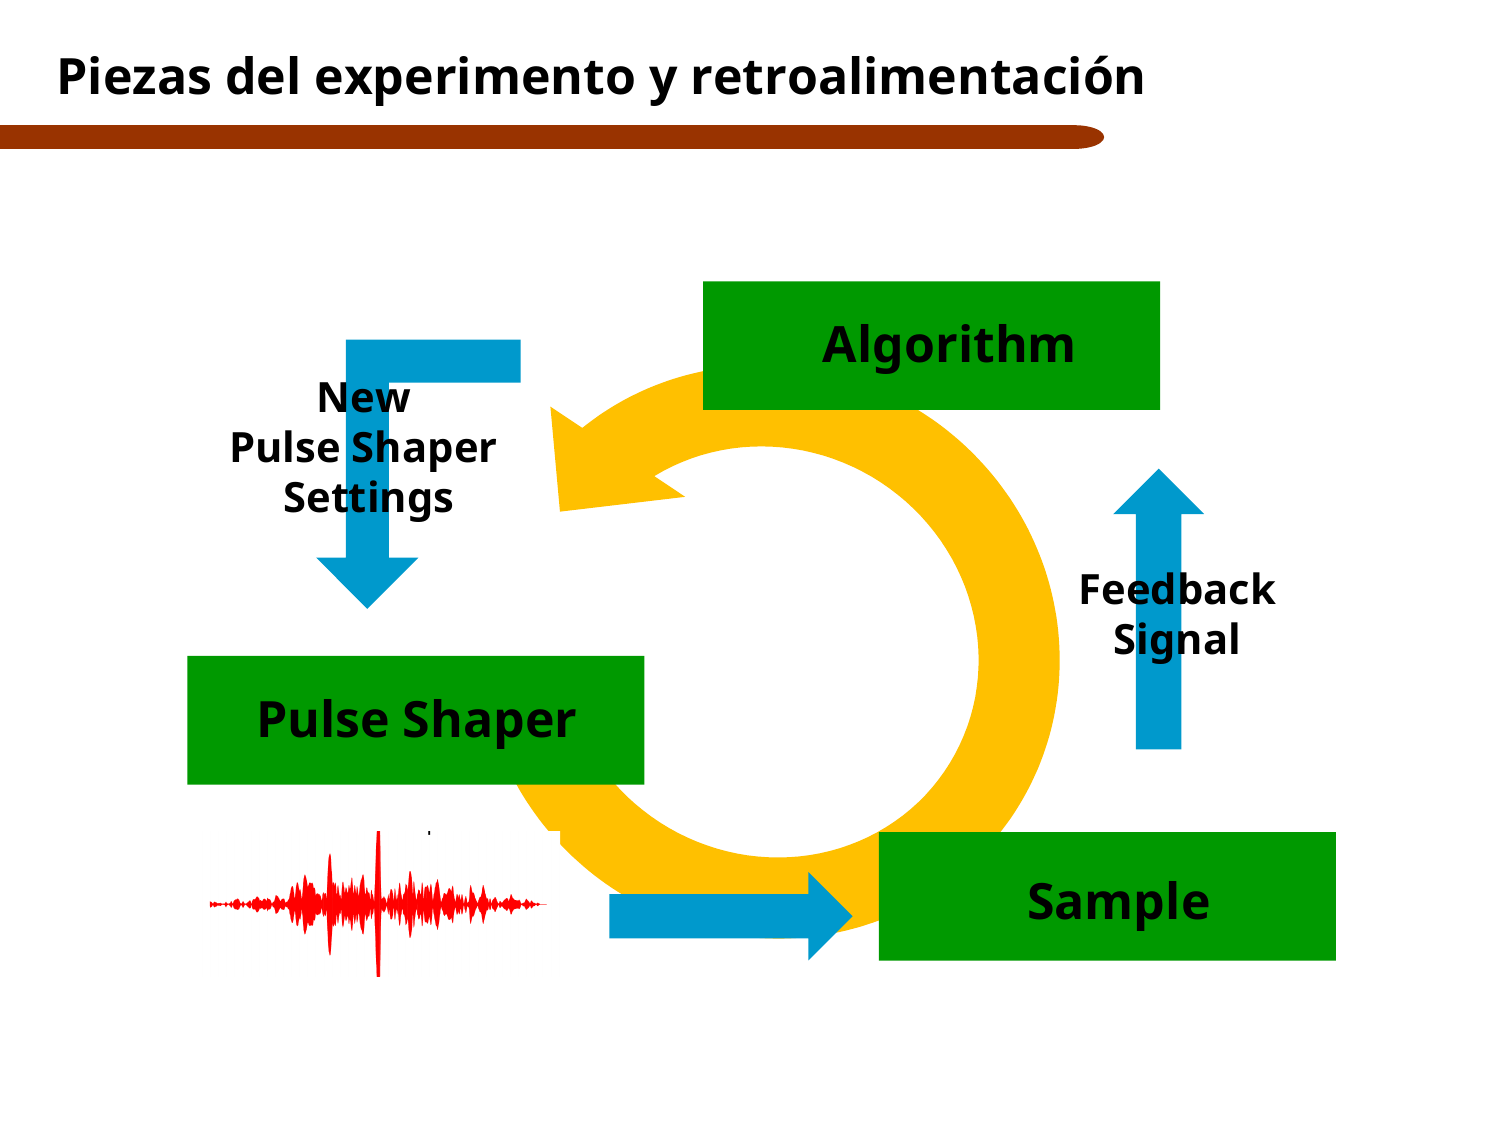

Piezas del experimento y retroalimentación
Algorithm
New
Pulse Shaper
Settings
Feedback
Signal
Pulse Shaper
Sample